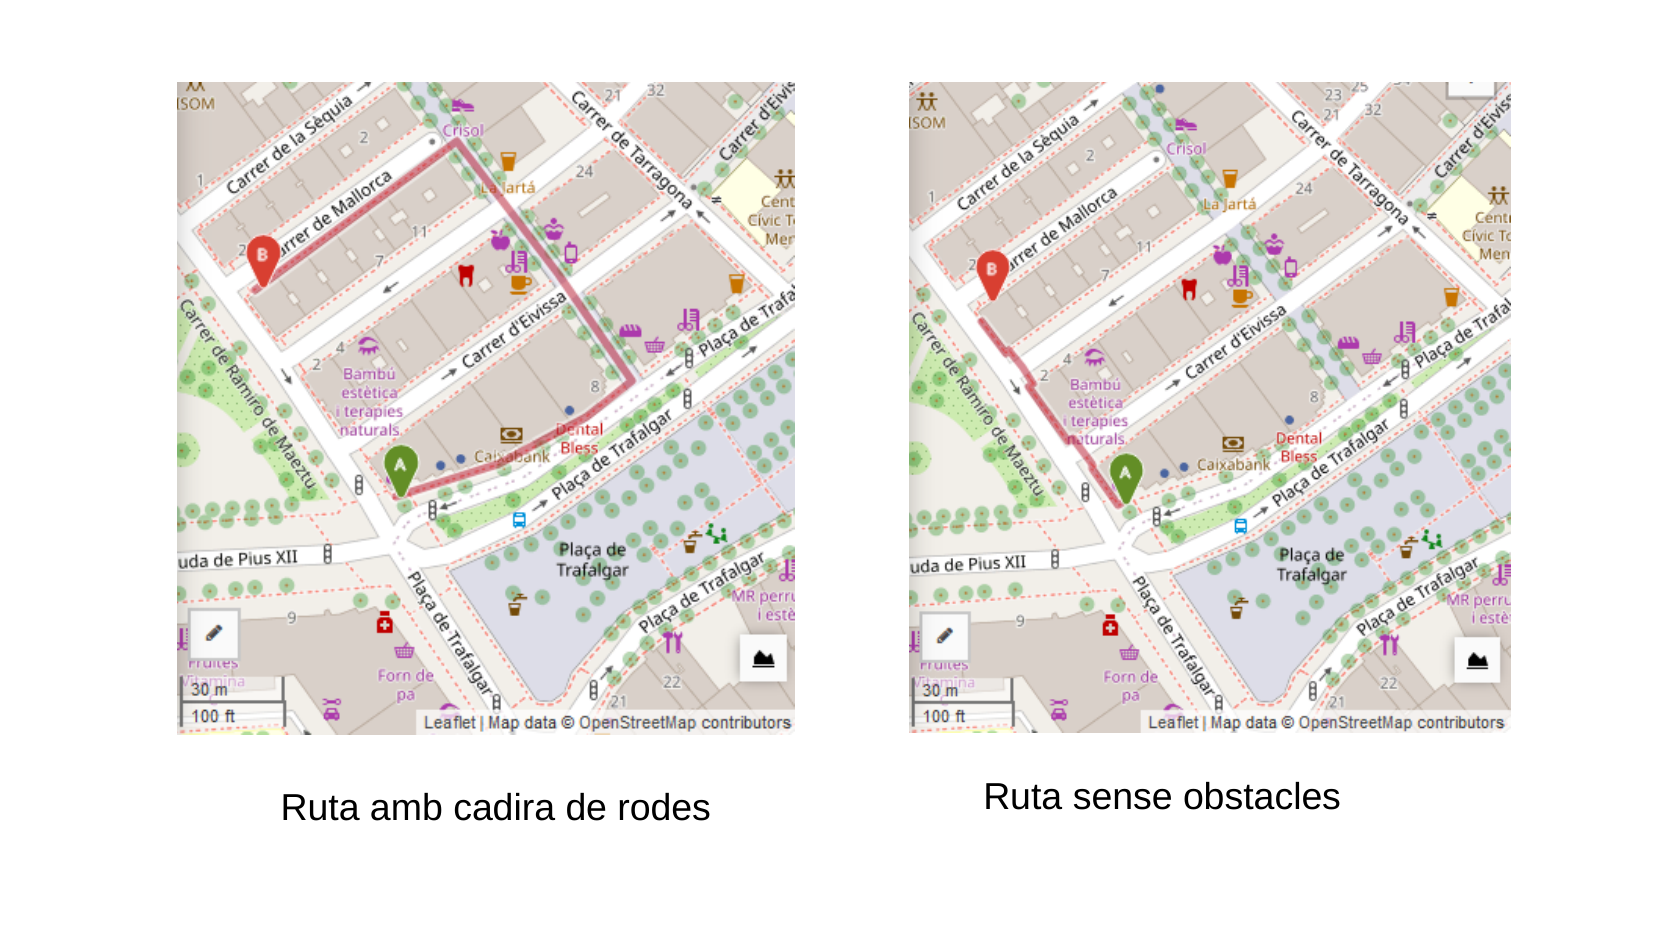

Ruta sense obstacles
Ruta amb cadira de rodes